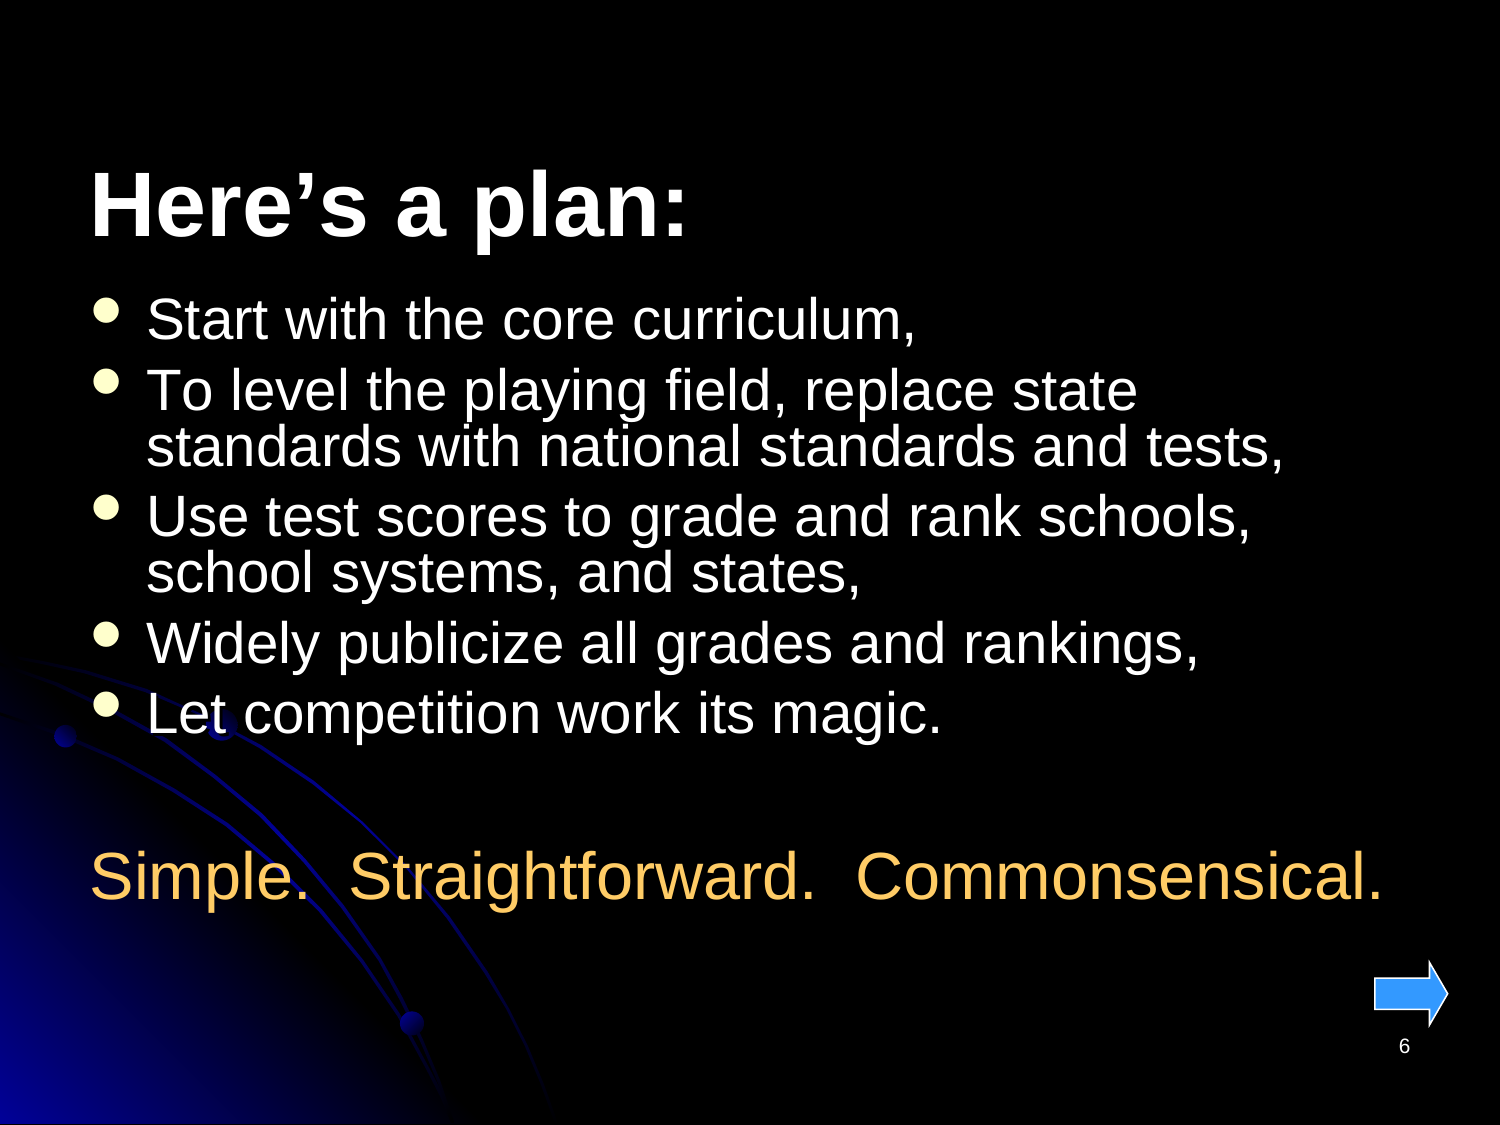

Here’s a plan:
# Start with the core curriculum,
To level the playing field, replace state standards with national standards and tests,
Use test scores to grade and rank schools, school systems, and states,
Widely publicize all grades and rankings,
Let competition work its magic.
Simple. Straightforward. Commonsensical.
6